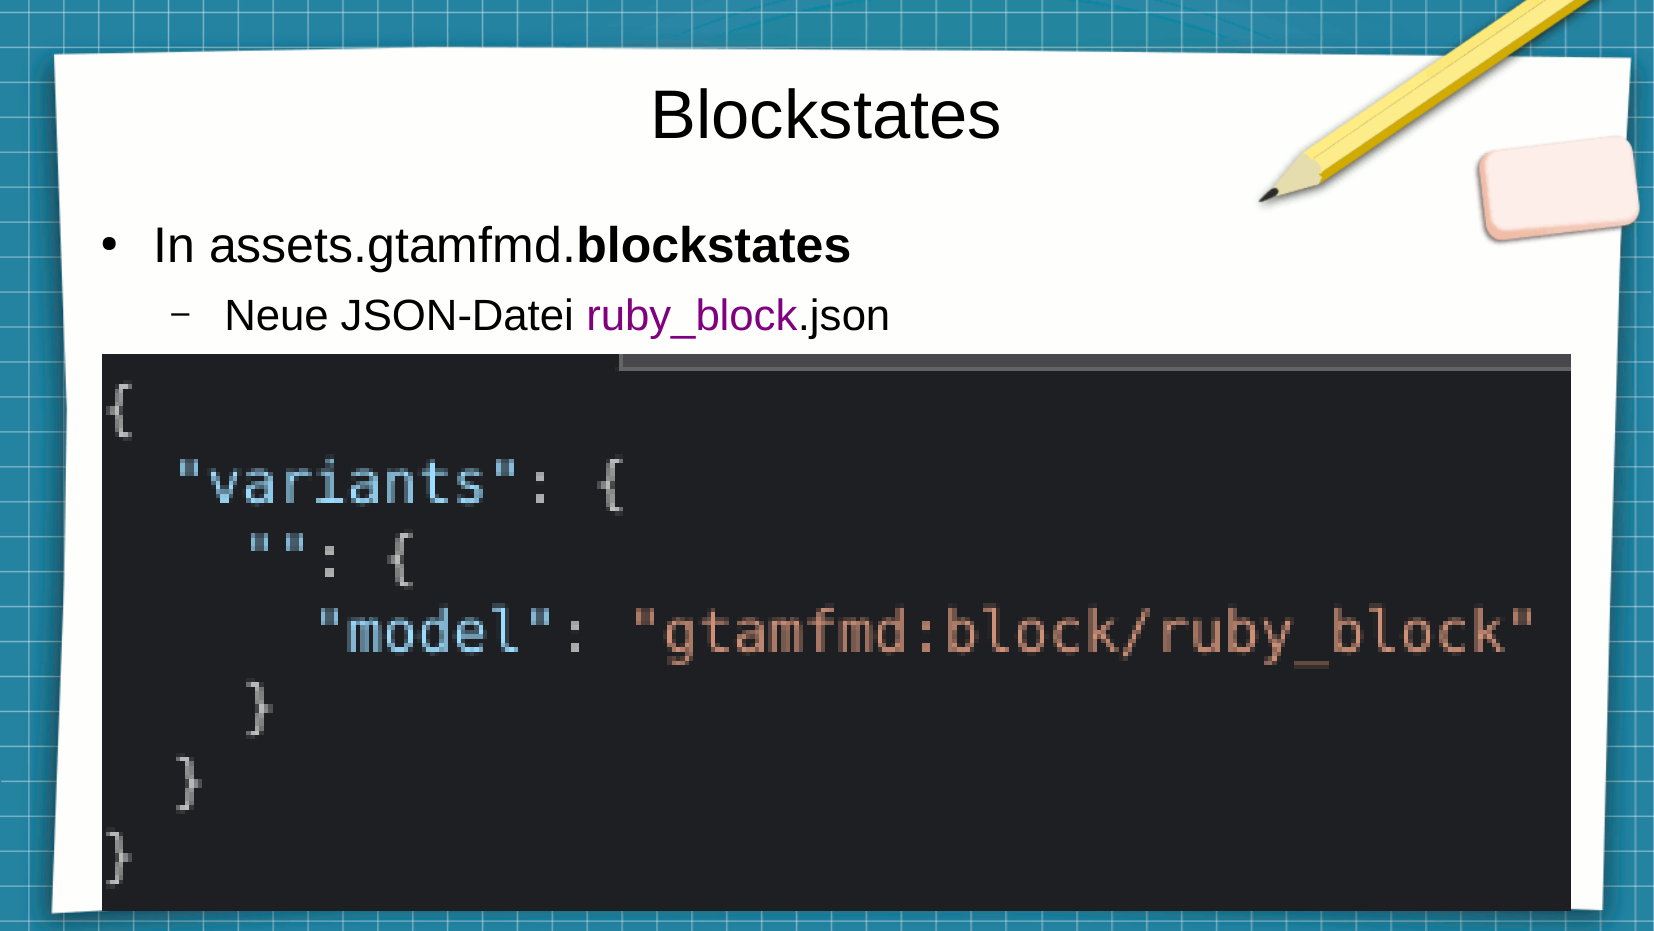

# Blockstates
In assets.gtamfmd.blockstates
Neue JSON-Datei ruby_block.json